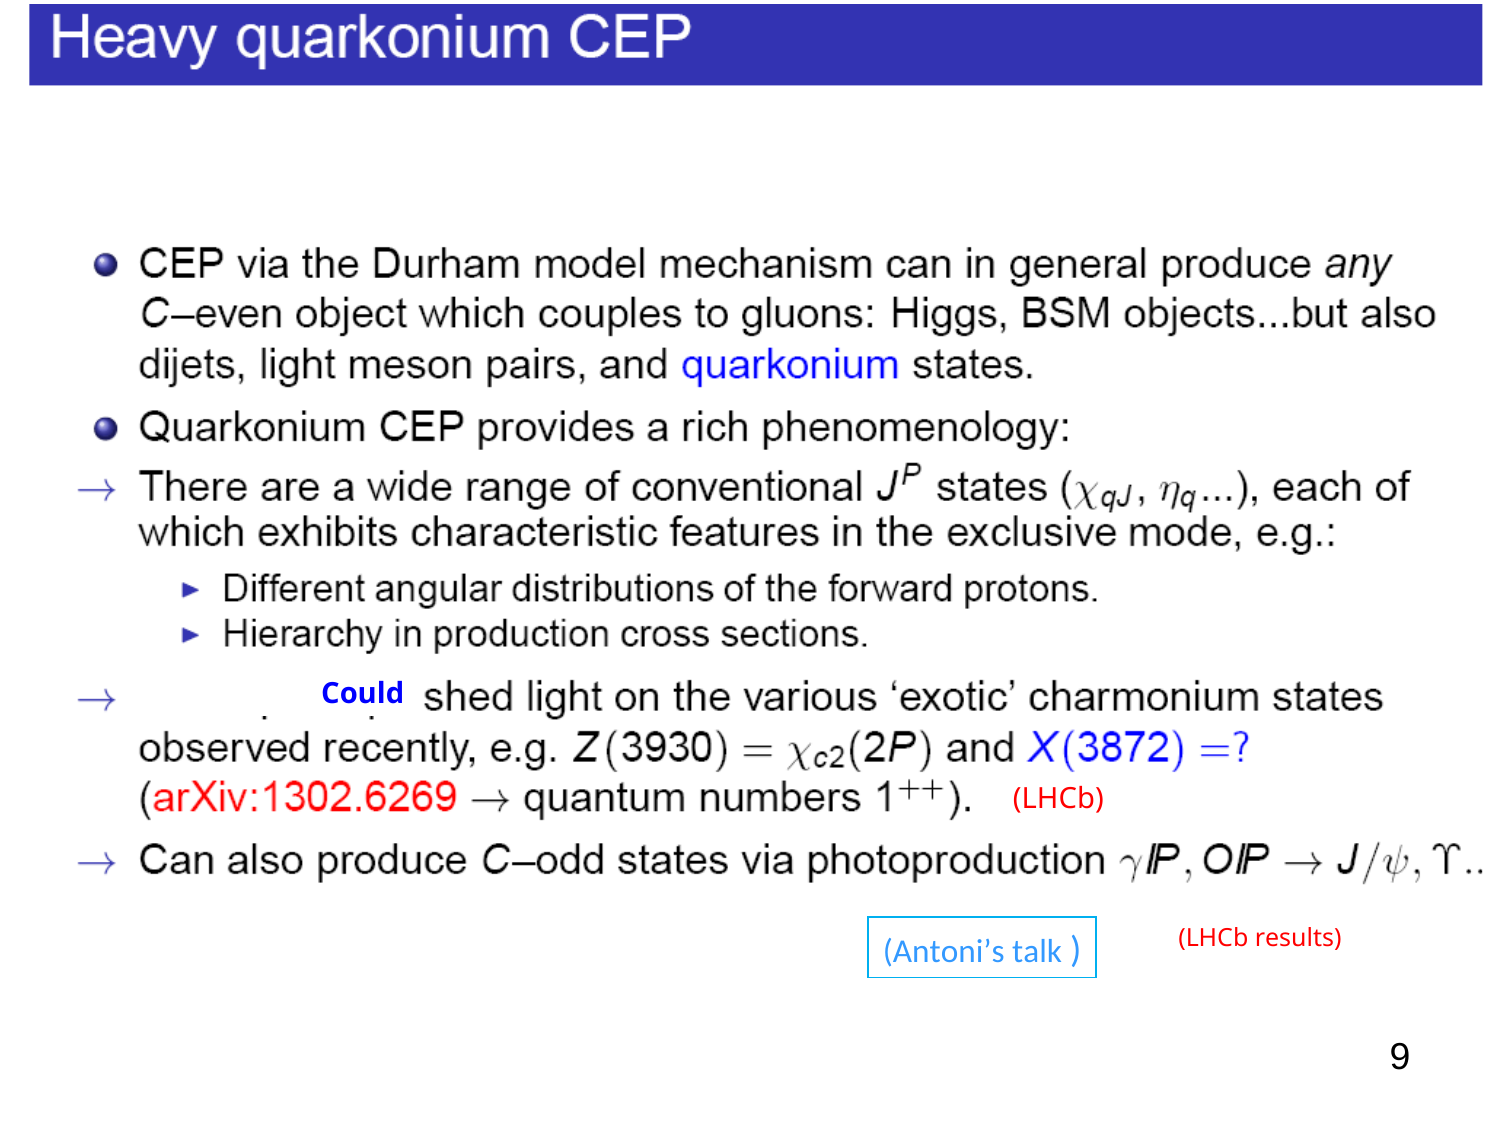

Could
(LHCb)
(LHCb results)
(Antoni’s talk )